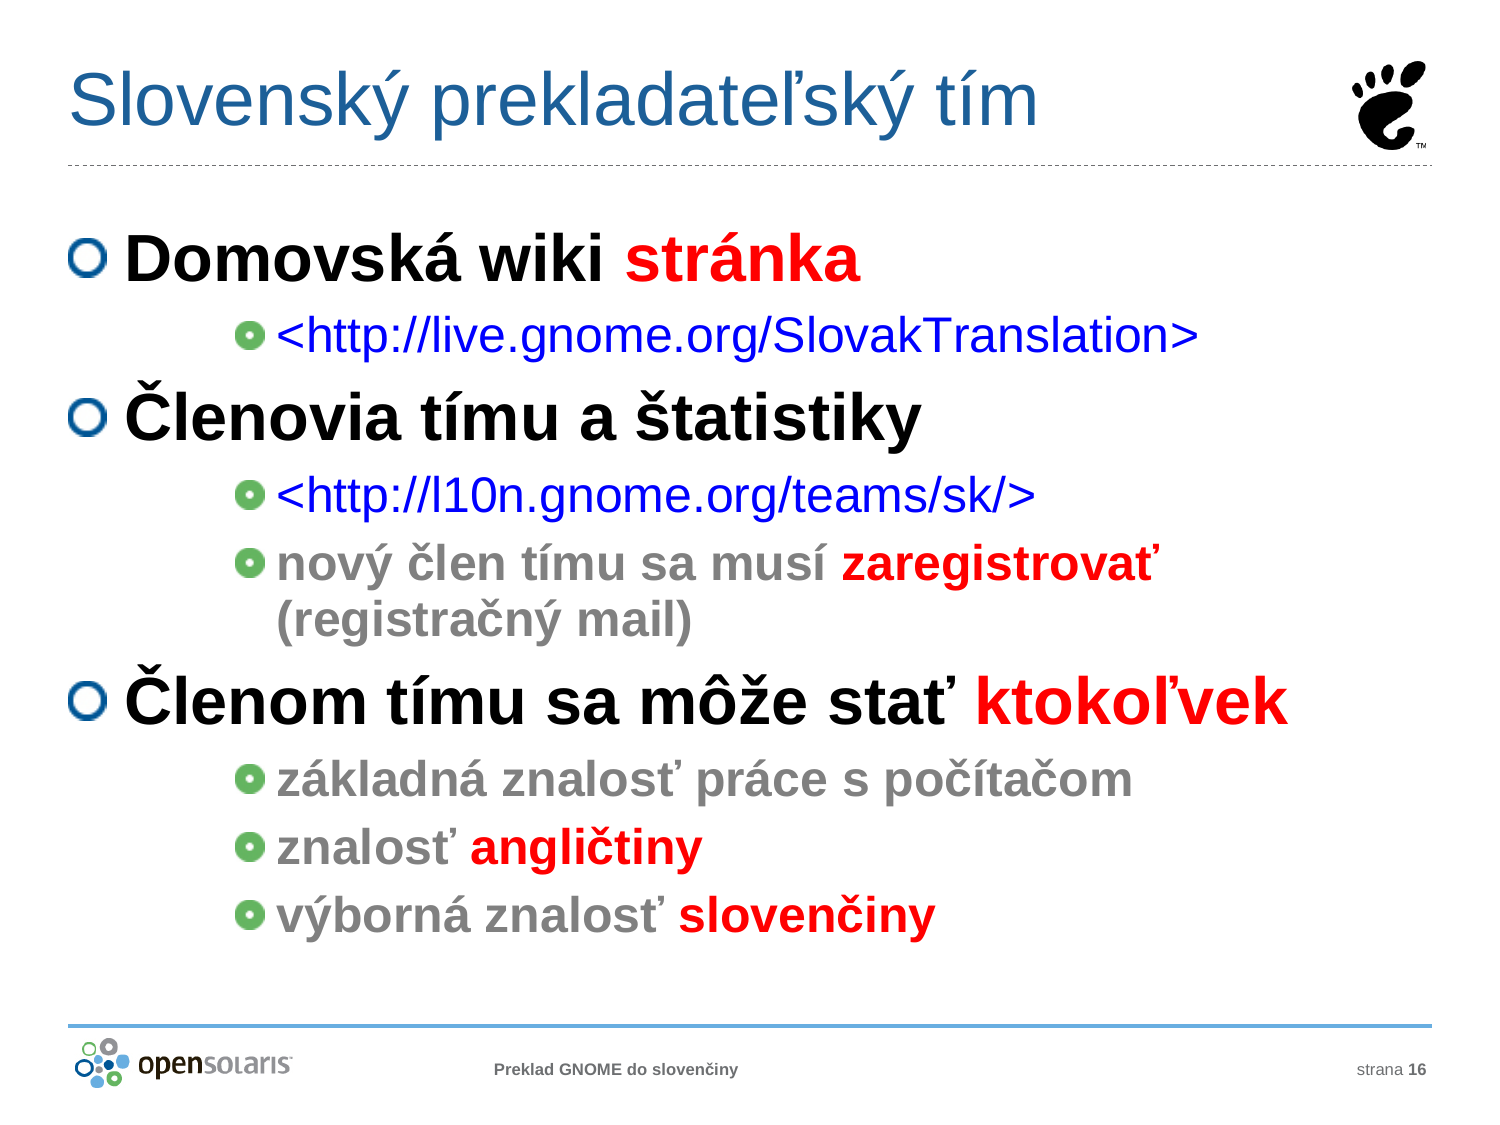

# Slovenský prekladateľský tím
Domovská wiki stránka
<http://live.gnome.org/SlovakTranslation>
Členovia tímu a štatistiky
<http://l10n.gnome.org/teams/sk/>
nový člen tímu sa musí zaregistrovať (registračný mail)
Členom tímu sa môže stať ktokoľvek
základná znalosť práce s počítačom
znalosť angličtiny
výborná znalosť slovenčiny
16